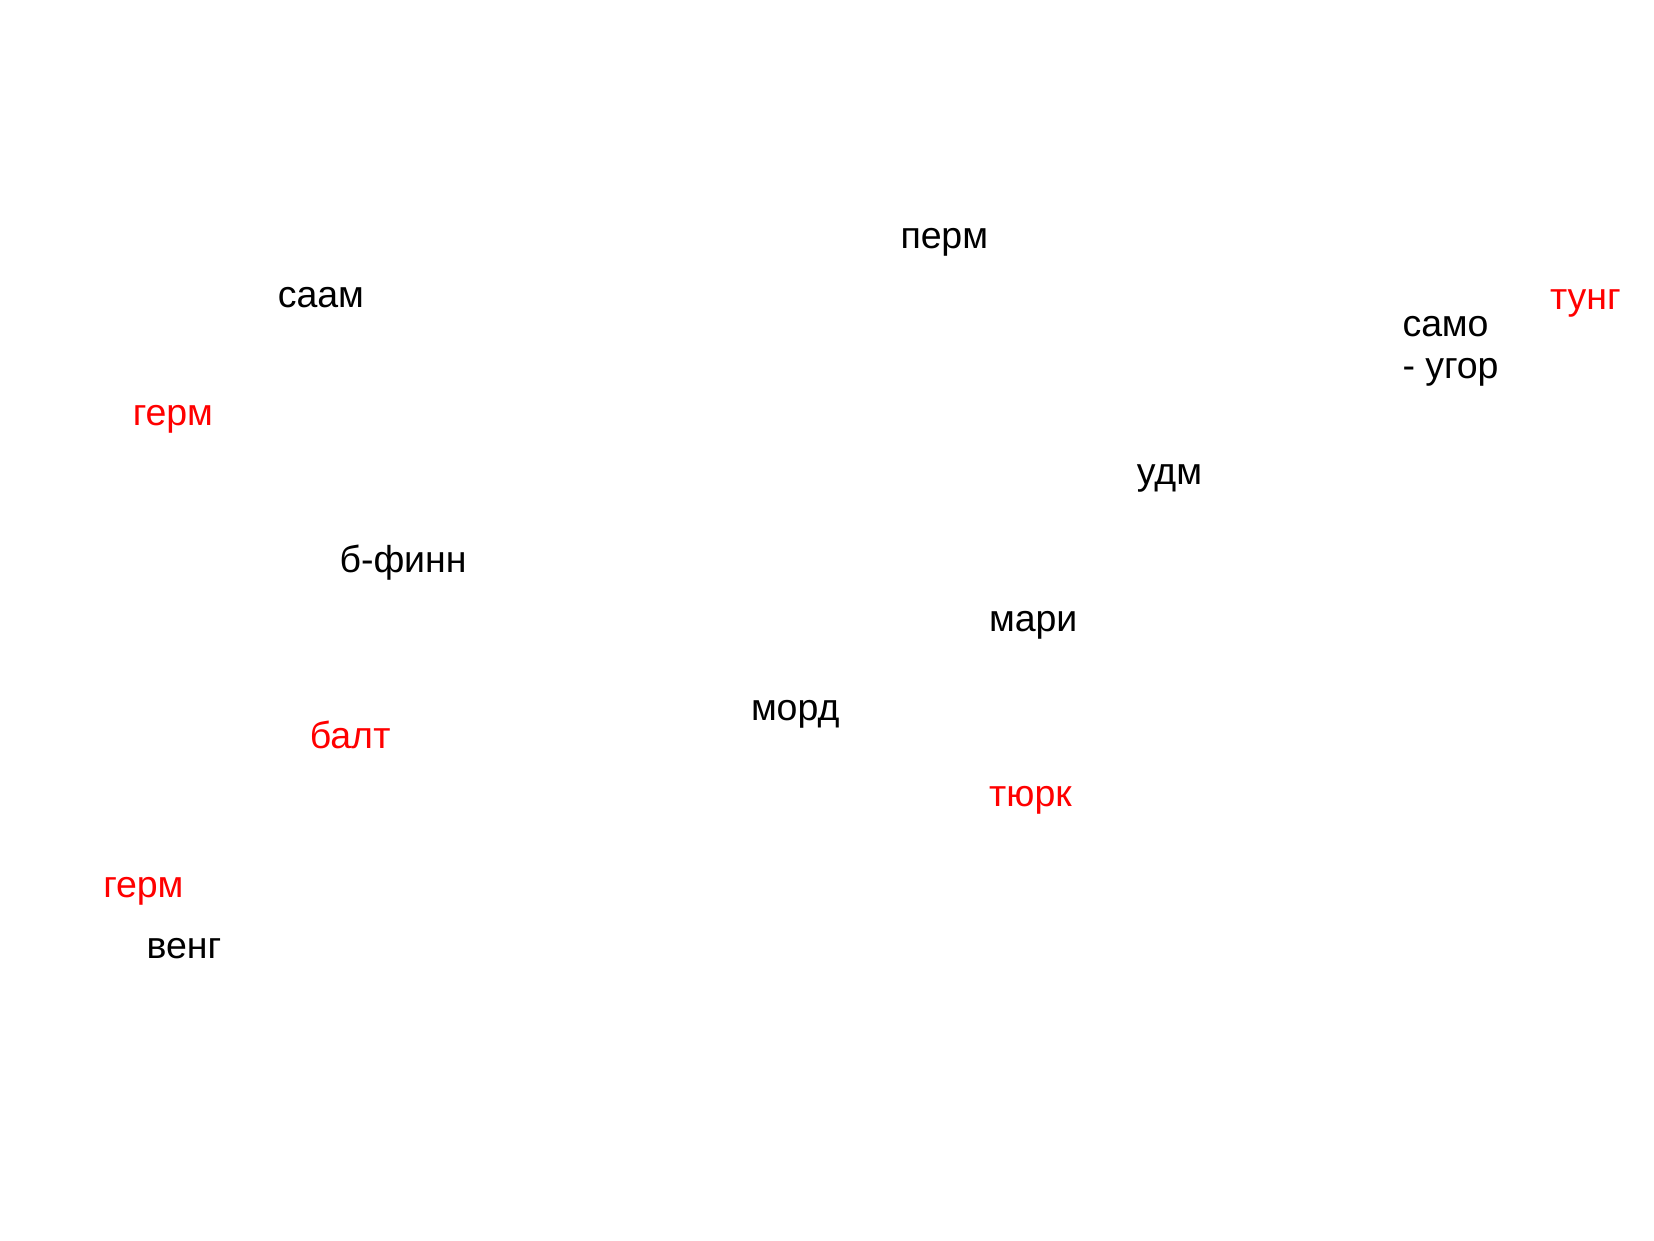

перм
саам
тунг
само
- угор
герм
удм
б-финн
мари
морд
балт
тюрк
герм
венг